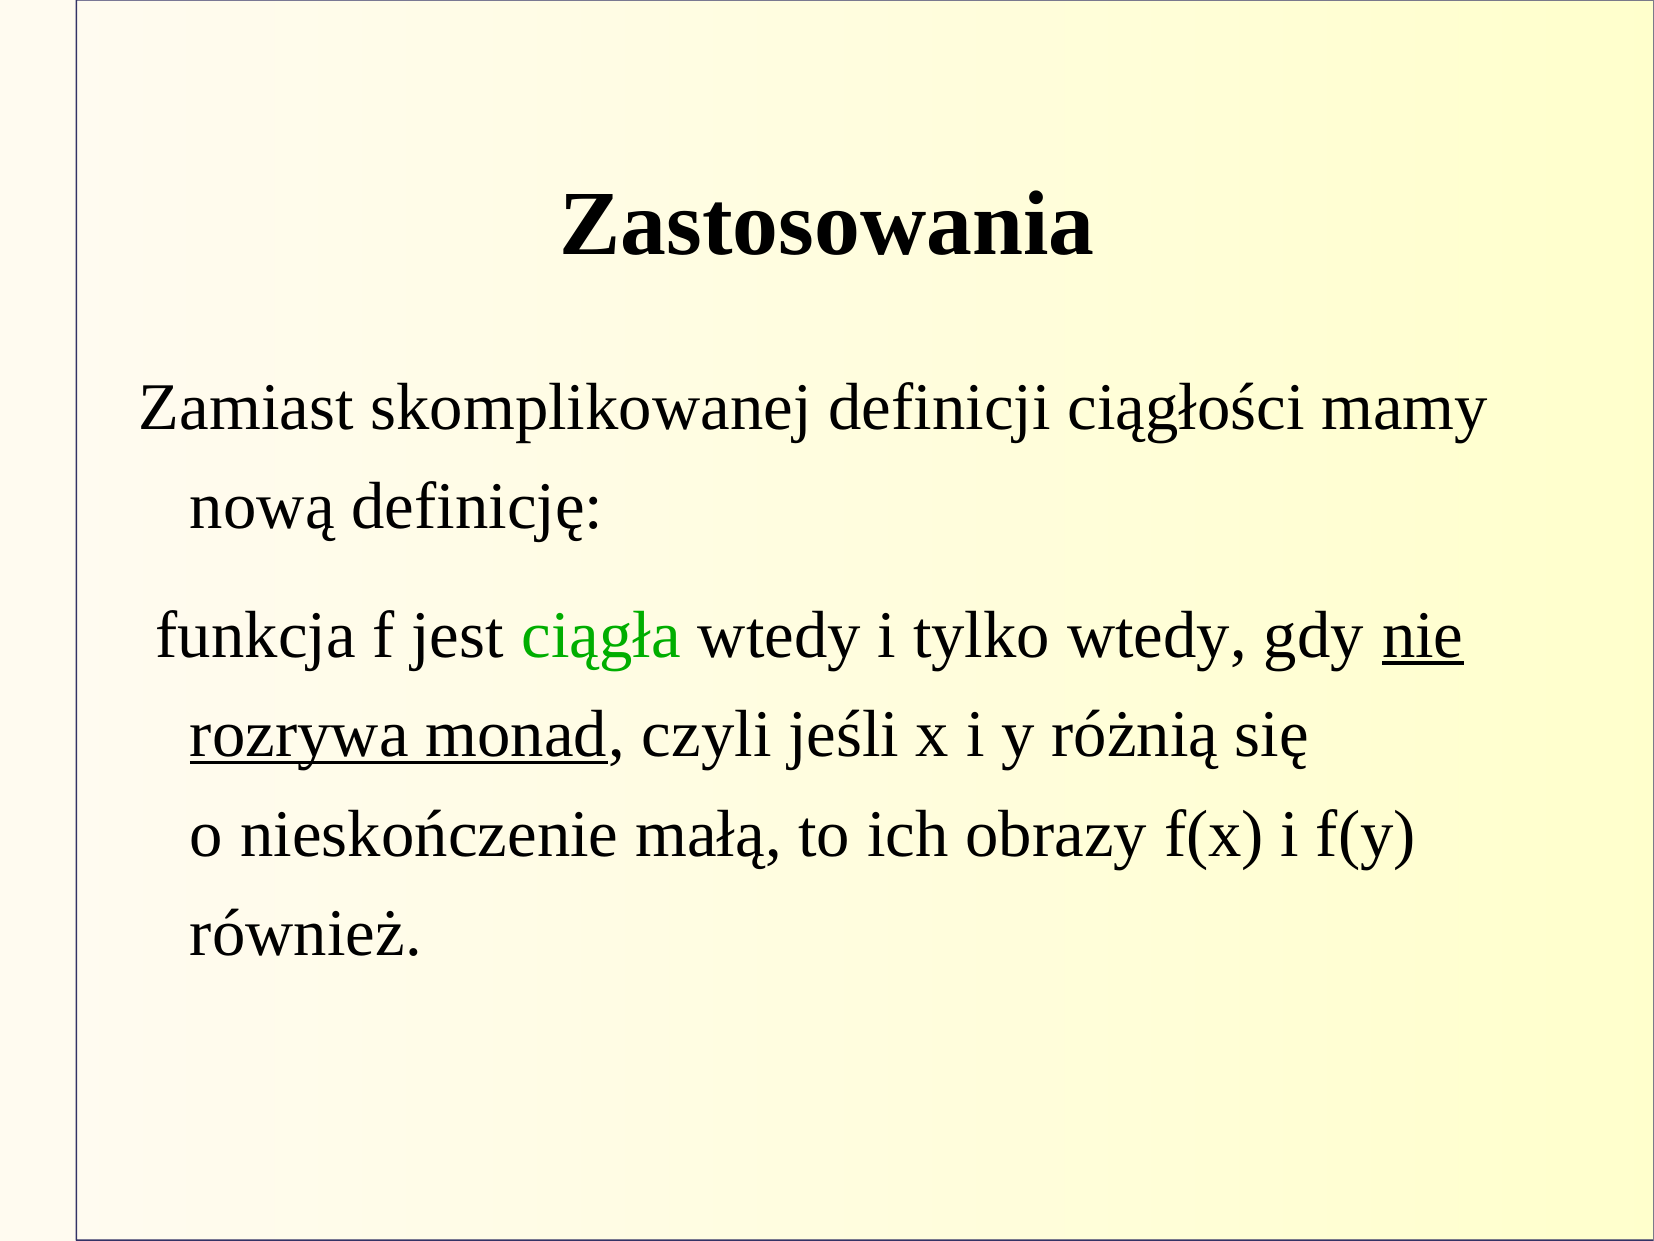

# Zastosowania
Zamiast skomplikowanej definicji ciągłości mamy nową definicję:
 funkcja f jest ciągła wtedy i tylko wtedy, gdy nie rozrywa monad, czyli jeśli x i y różnią się o nieskończenie małą, to ich obrazy f(x) i f(y) również.